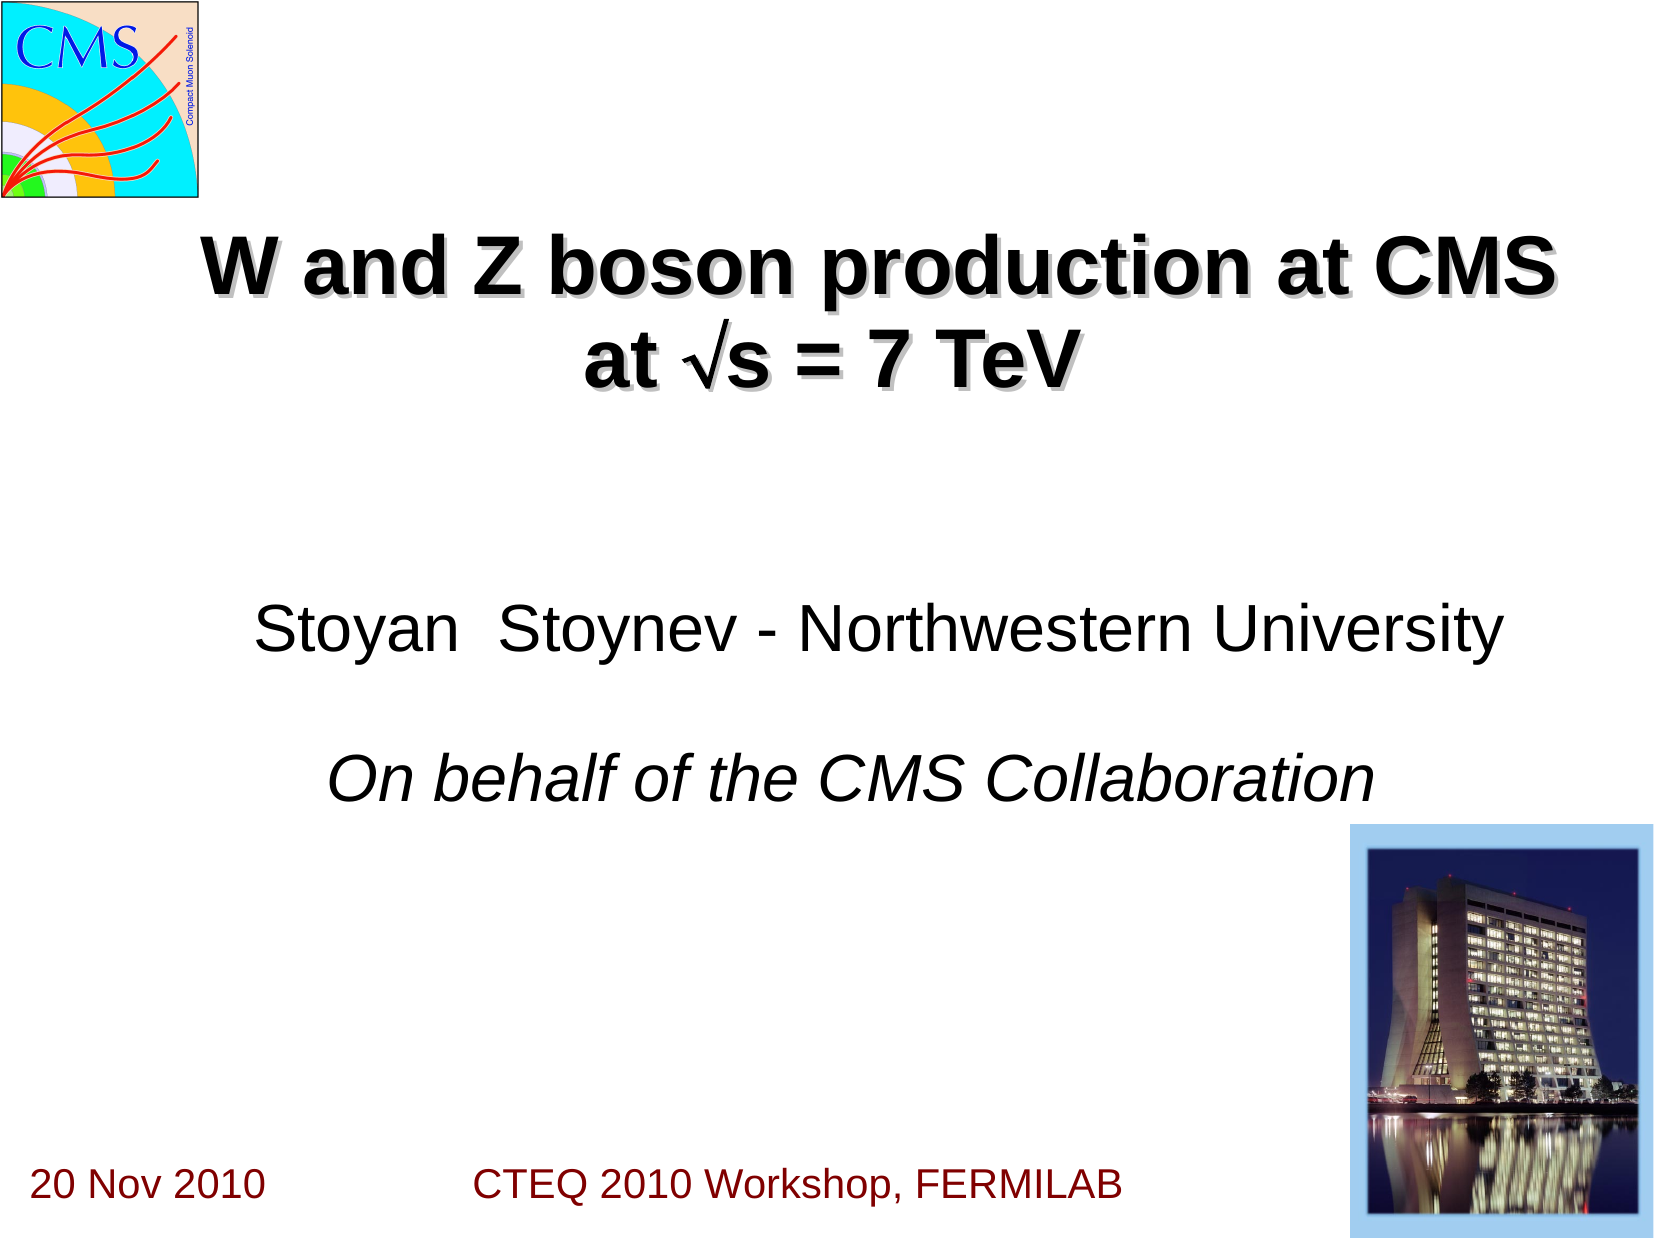

W and Z boson production at CMS at s = 7 TeV
 Stoyan Stoynev - Northwestern University
 On behalf of the CMS Collaboration
20 Nov 2010
CTEQ 2010 Workshop, FERMILAB